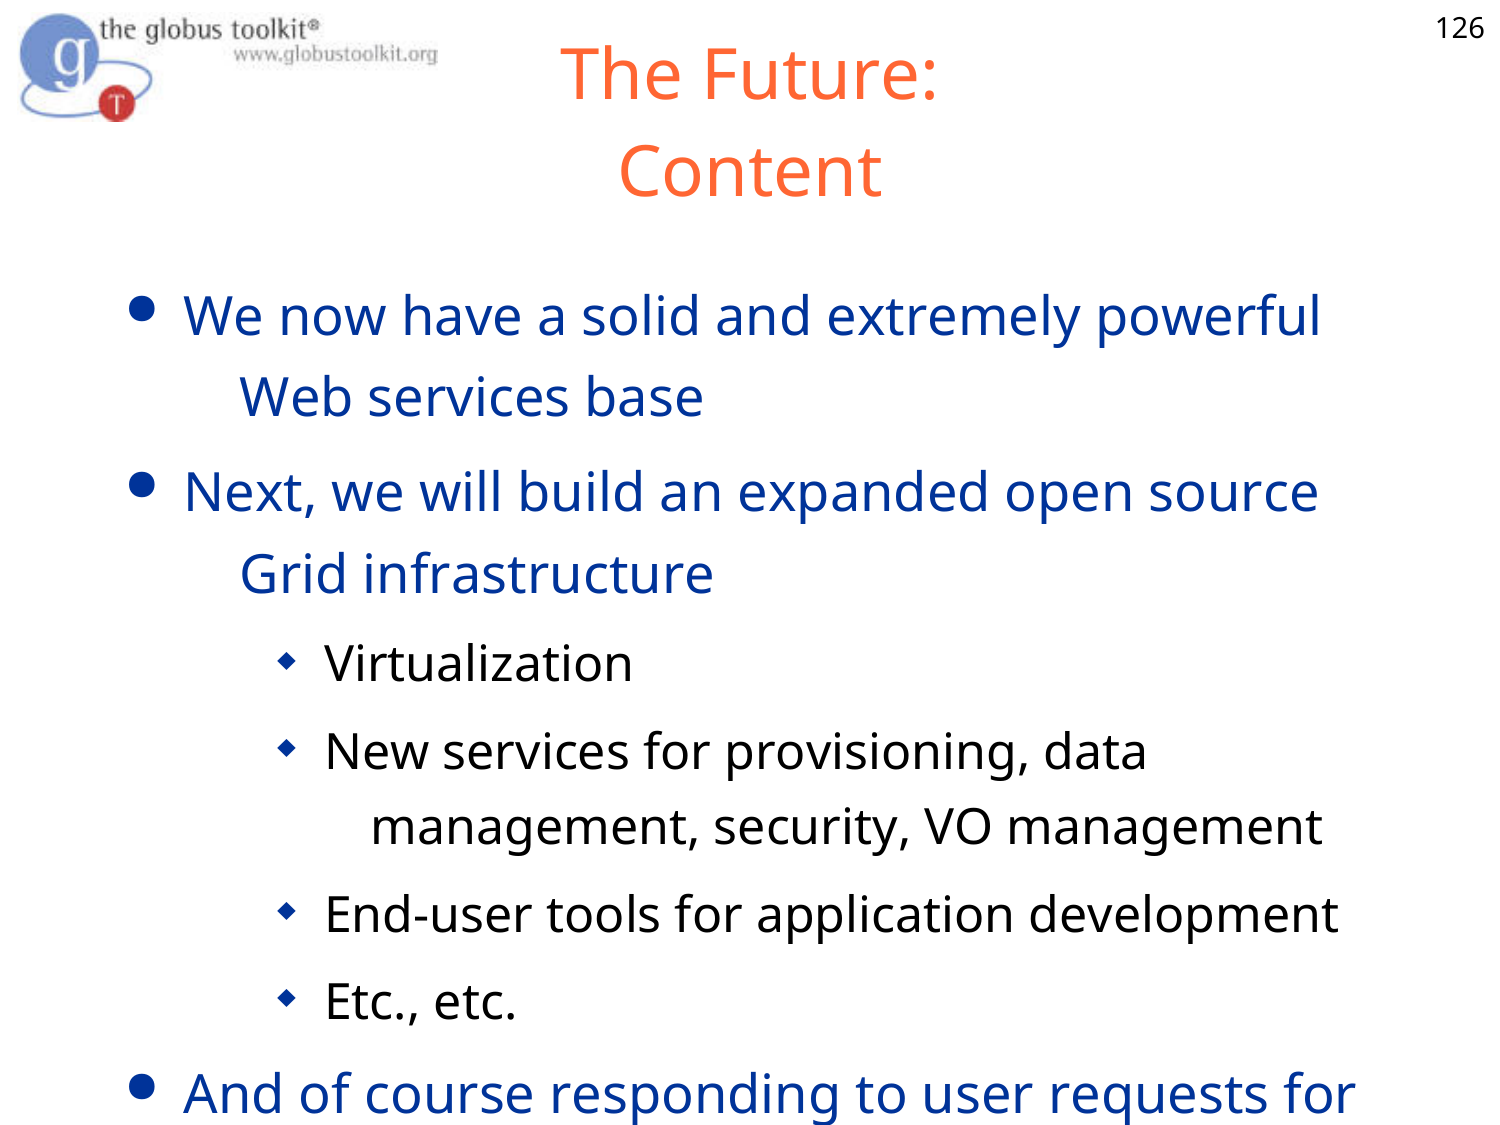

126
# The Future: Content
We now have a solid and extremely powerful Web services base
Next, we will build an expanded open source Grid infrastructure
Virtualization
New services for provisioning, data management, security, VO management
End-user tools for application development
Etc., etc.
And of course responding to user requests for other short-term needs